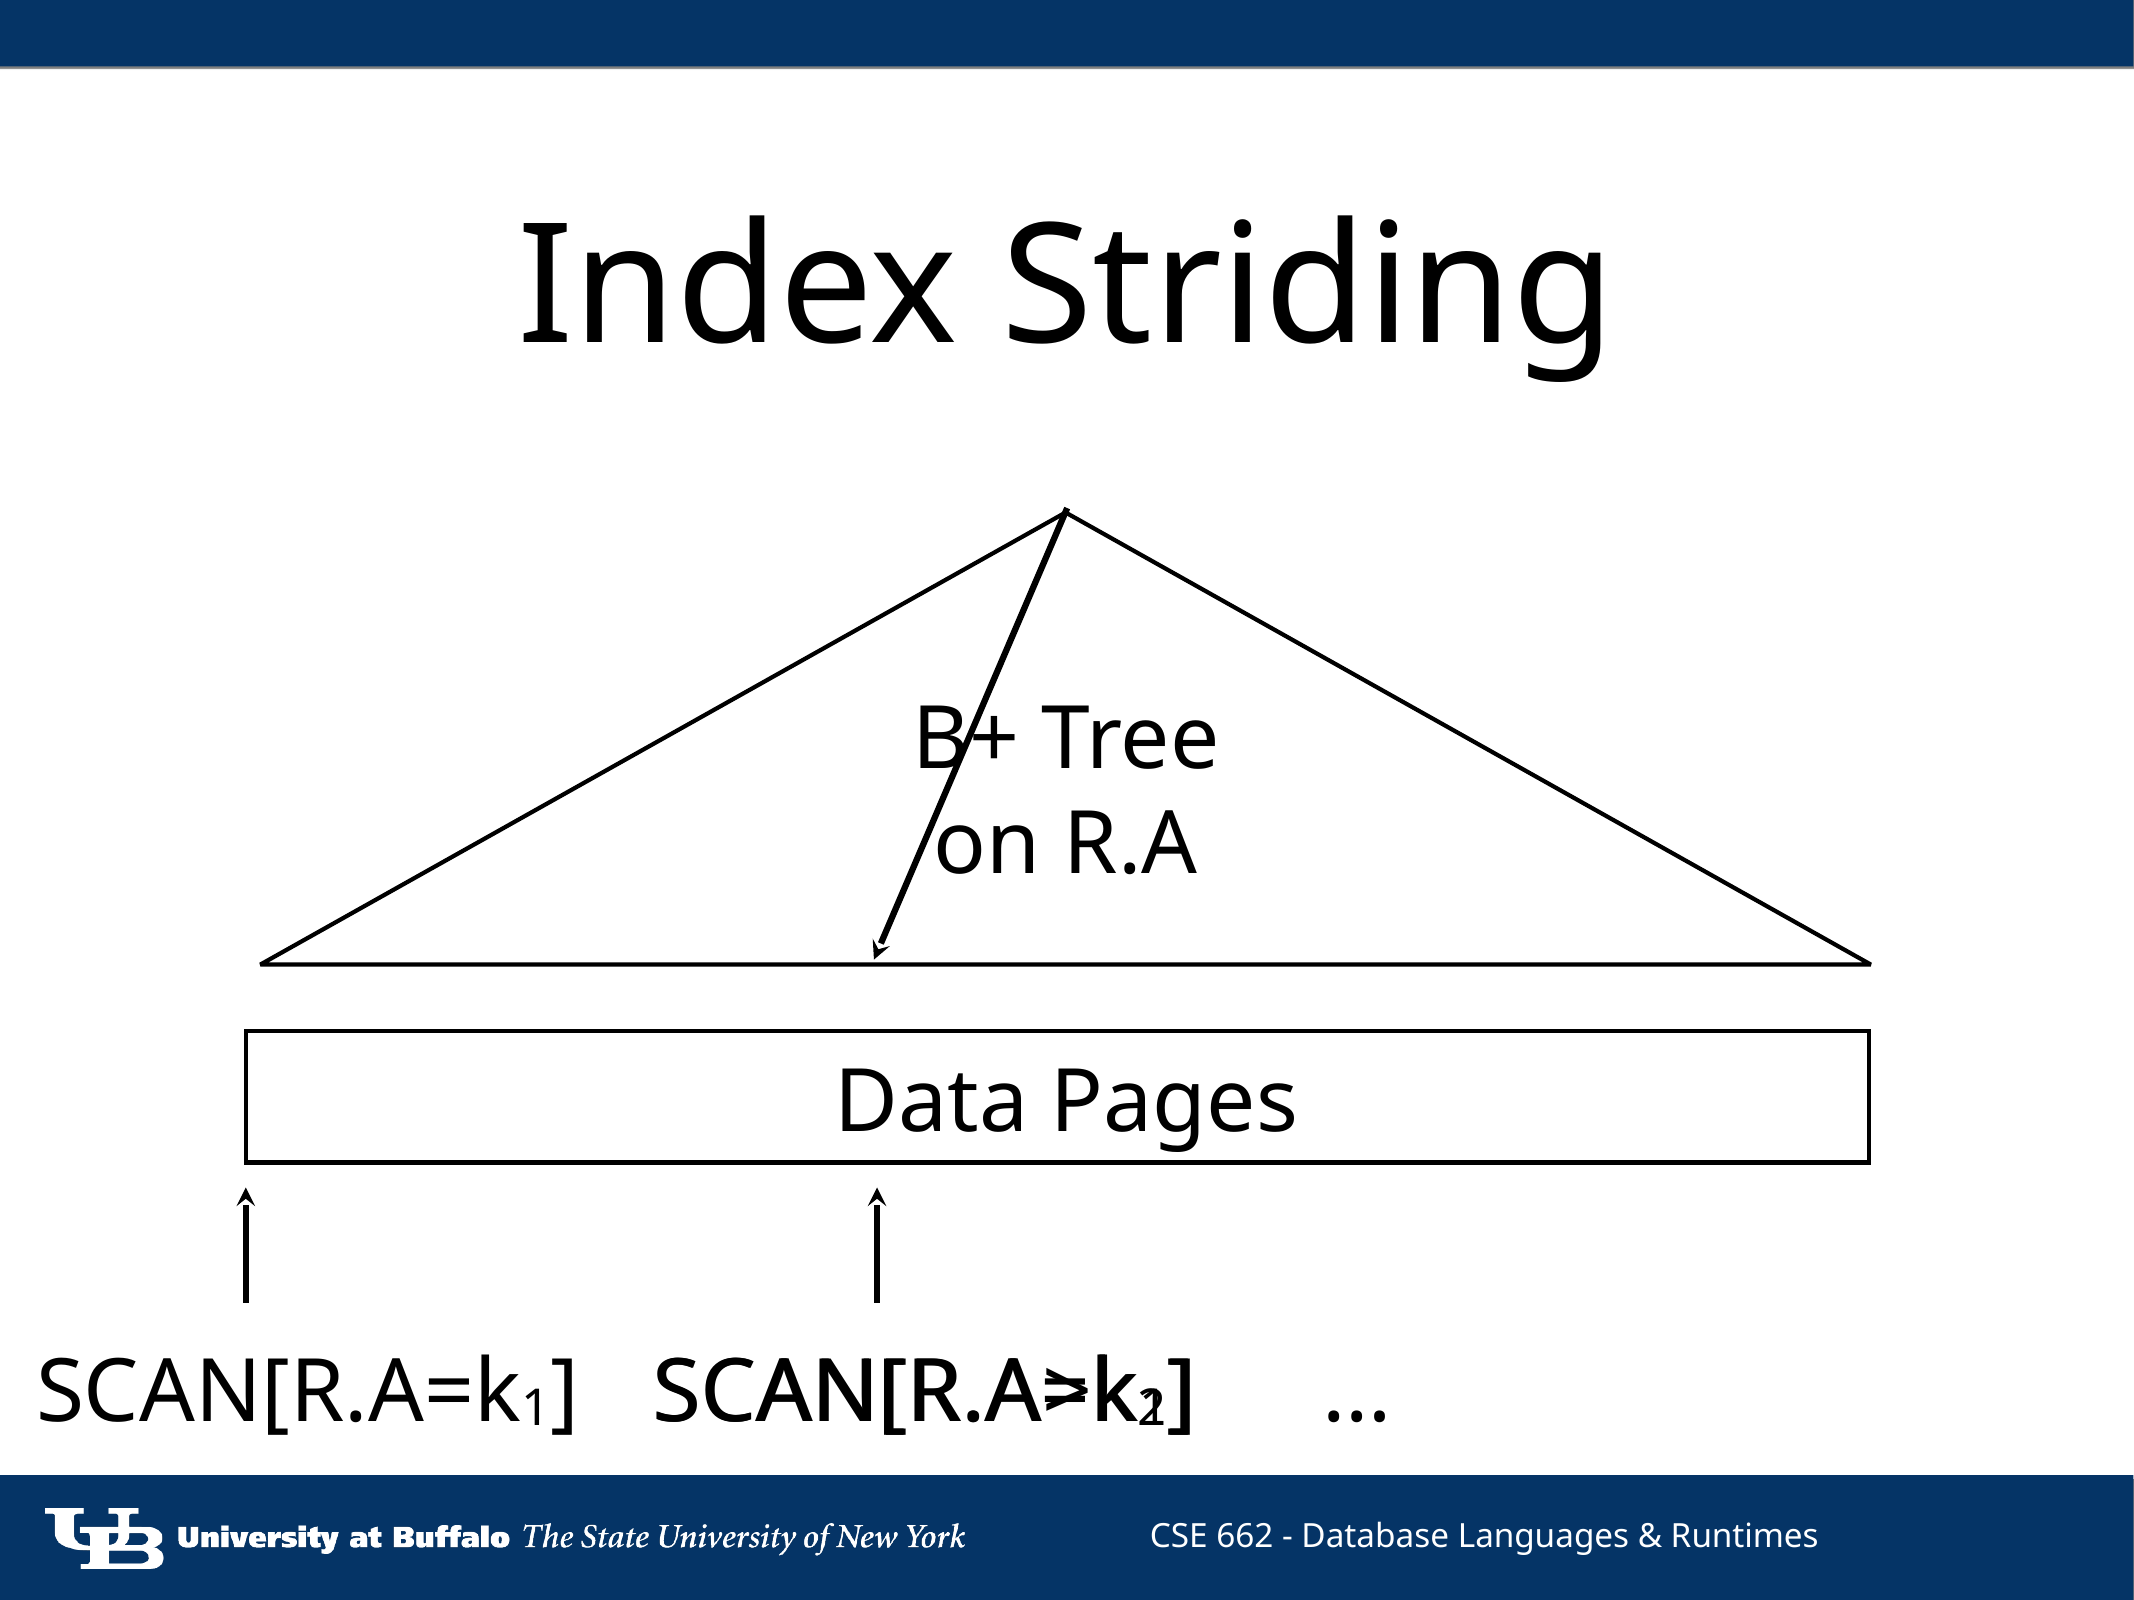

# Index Striding
B+ Tree
on R.A
Data Pages
SCAN[R.A=k1]
SCAN[R.A=k2]
SCAN[R.A>k1]
…